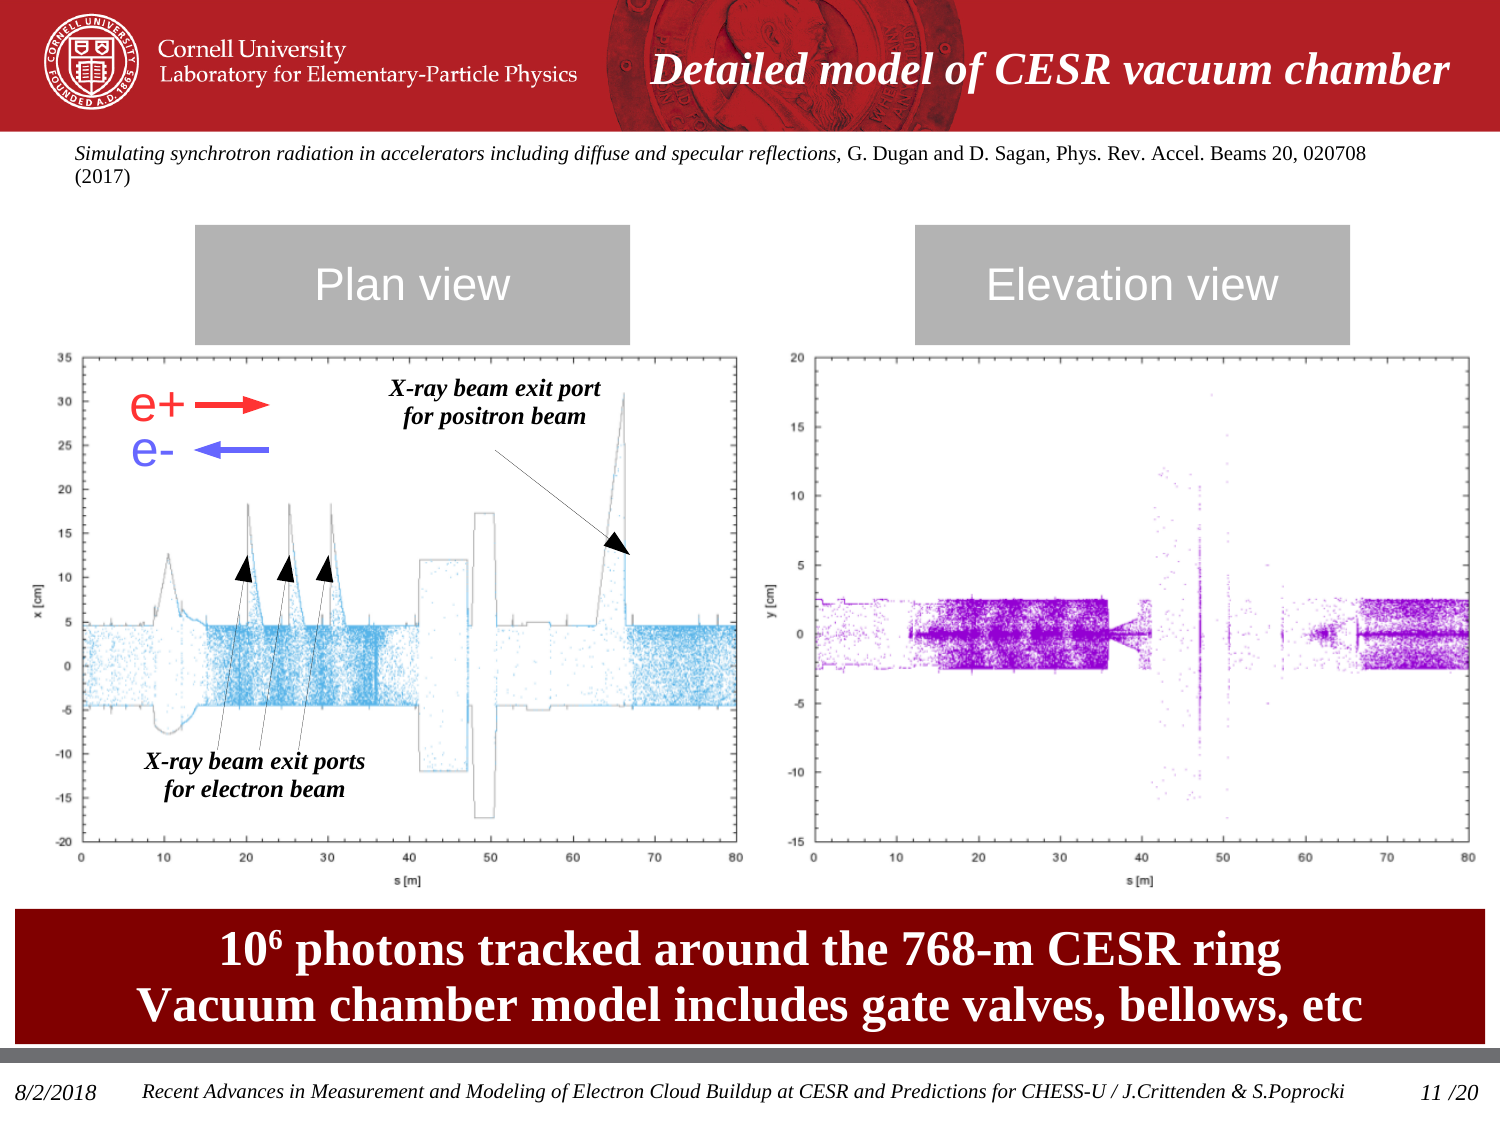

# Detailed model of CESR vacuum chamber
Simulating synchrotron radiation in accelerators including diffuse and specular reflections, G. Dugan and D. Sagan, Phys. Rev. Accel. Beams 20, 020708 (2017)
Plan view
Elevation view
X-ray beam exit port
for positron beam
e+
e-
X-ray beam exit ports
for electron beam
106 photons tracked around the 768-m CESR ring
Vacuum chamber model includes gate valves, bellows, etc